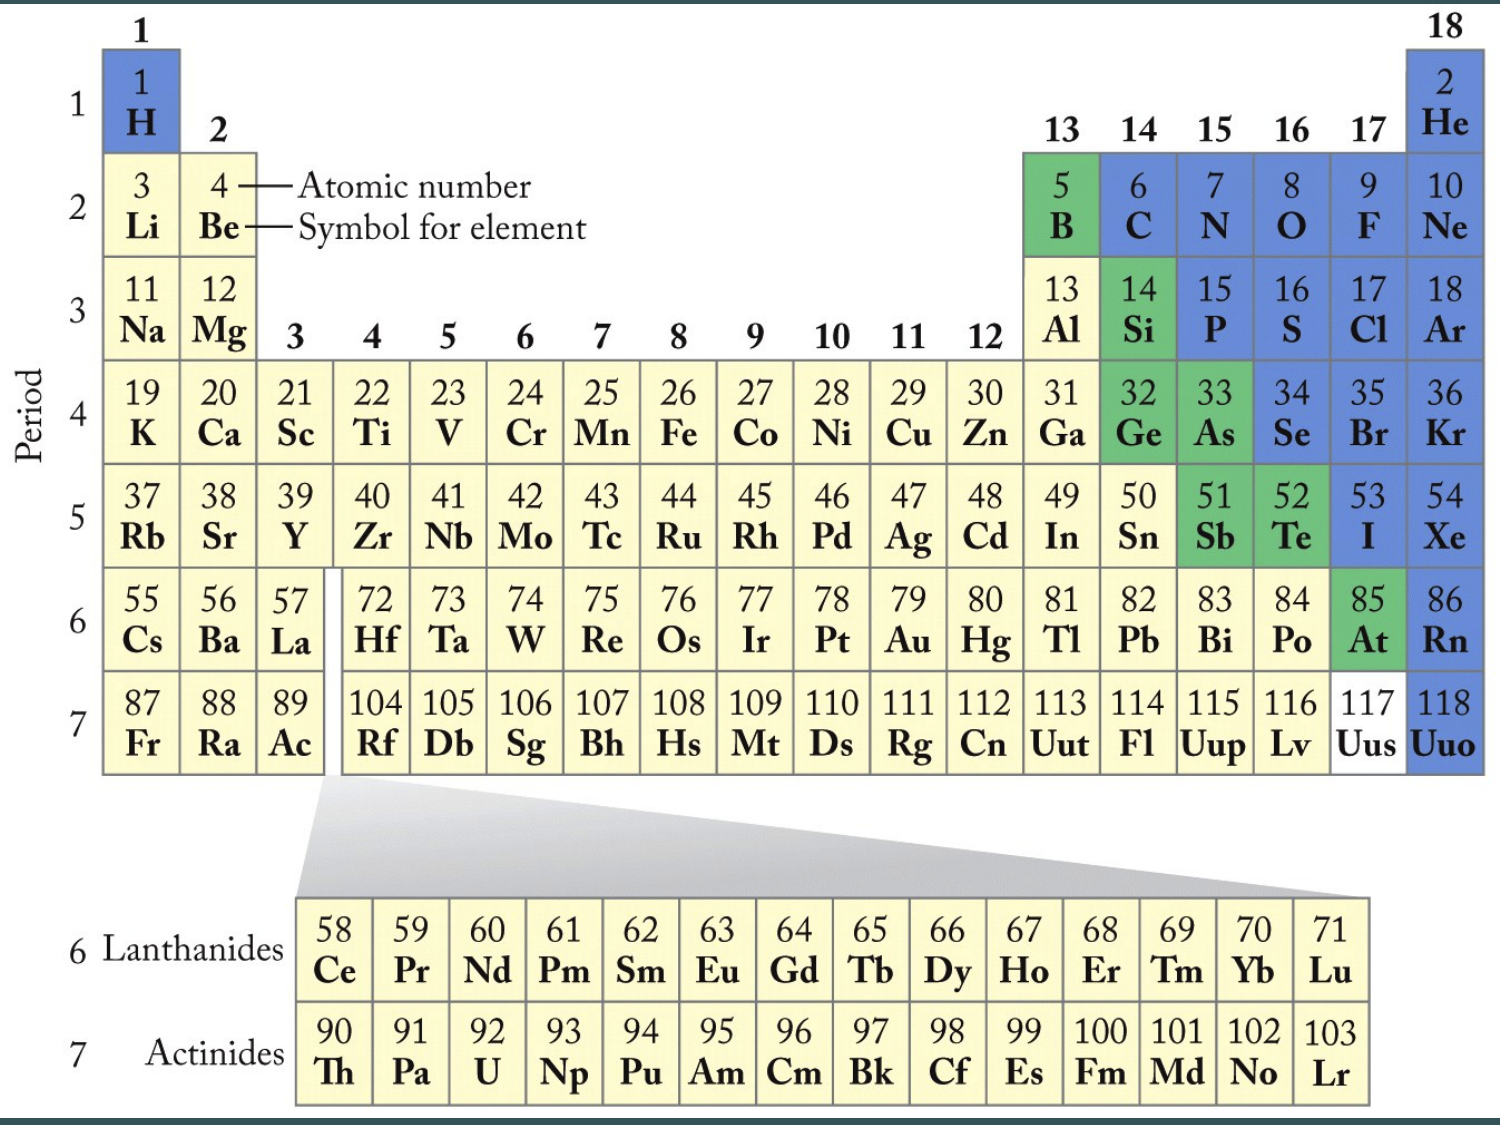

# Group: Similar Properties
Elements in the same group have similar properties